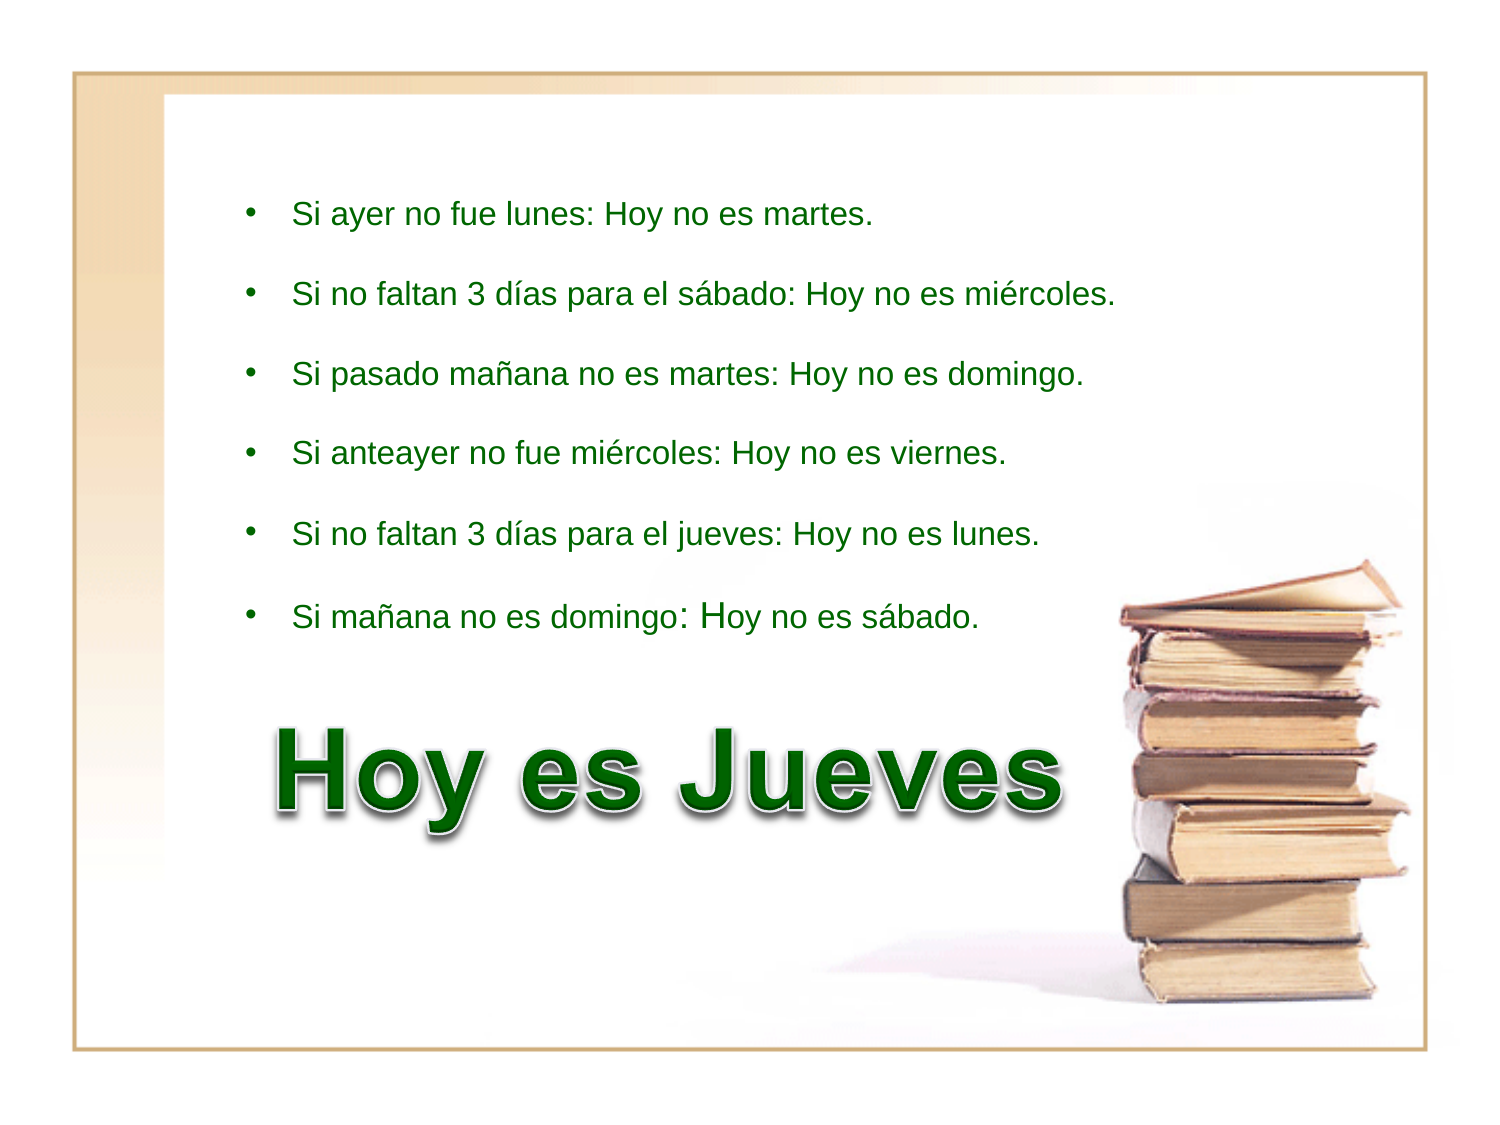

Si ayer no fue lunes: Hoy no es martes.
Si no faltan 3 días para el sábado: Hoy no es miércoles.
Si pasado mañana no es martes: Hoy no es domingo.
Si anteayer no fue miércoles: Hoy no es viernes.
Si no faltan 3 días para el jueves: Hoy no es lunes.
Si mañana no es domingo: Hoy no es sábado.